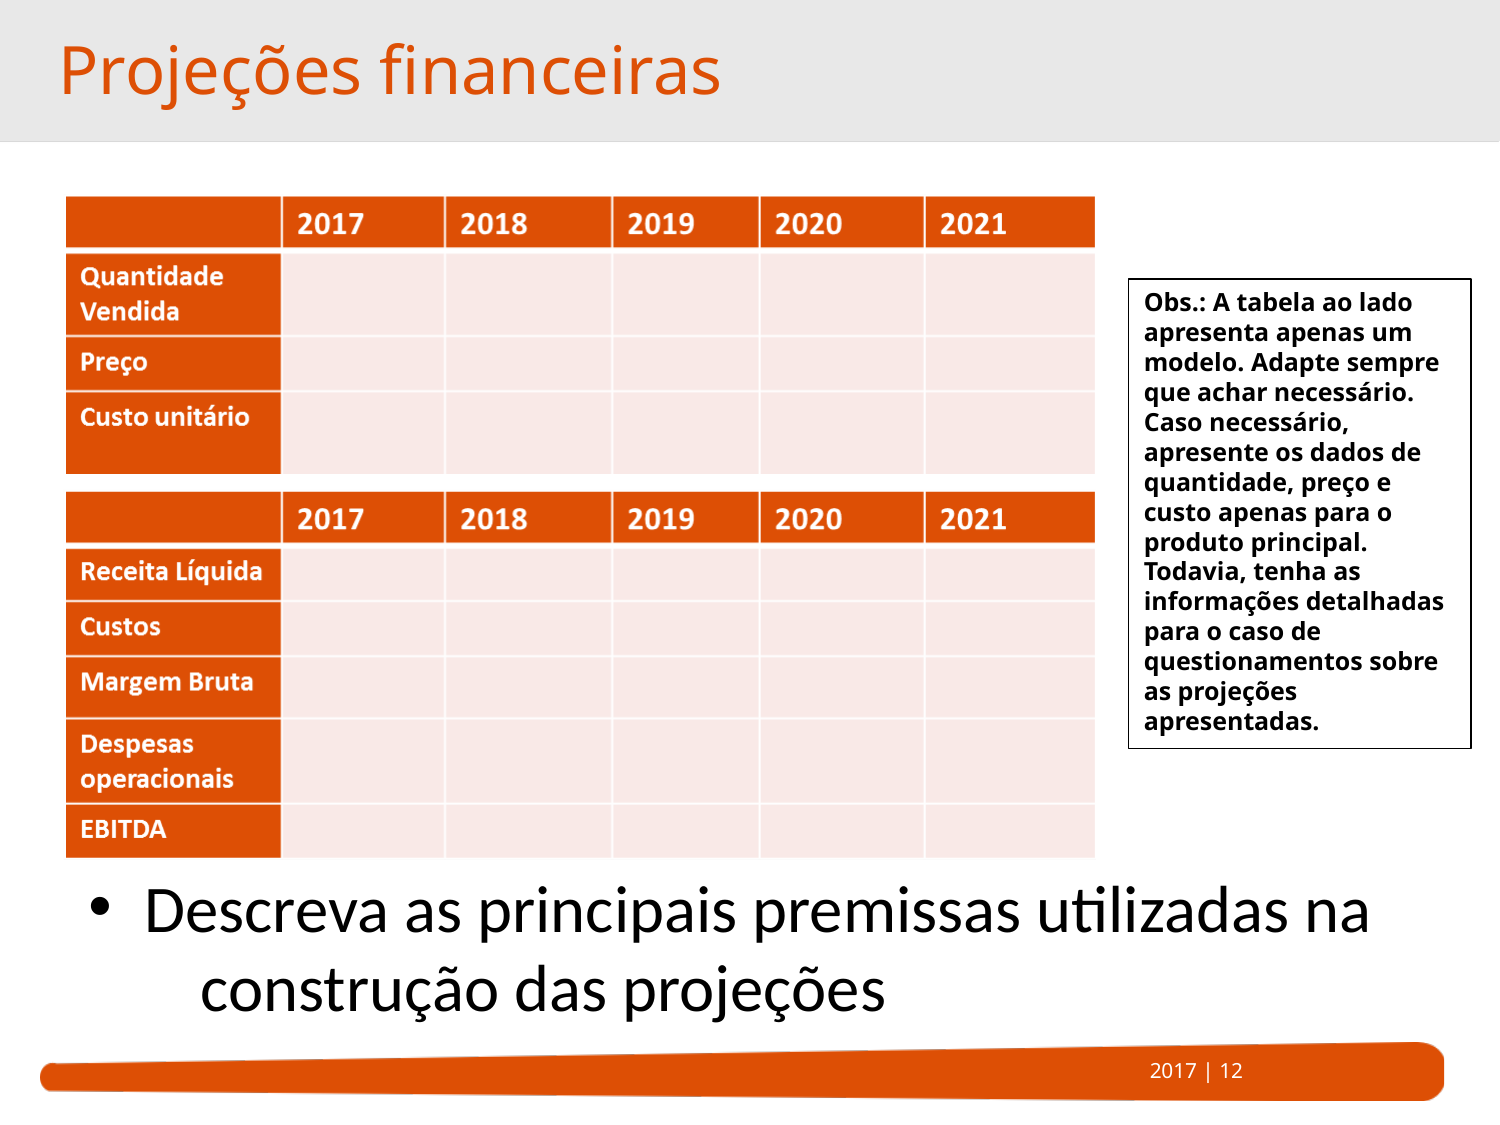

Projeções financeiras
Obs.: A tabela ao lado apresenta apenas um modelo. Adapte sempre que achar necessário. Caso necessário, apresente os dados de quantidade, preço e custo apenas para o produto principal. Todavia, tenha as informações detalhadas para o caso de questionamentos sobre as projeções apresentadas.
Descreva as principais premissas utilizadas na construção das projeções